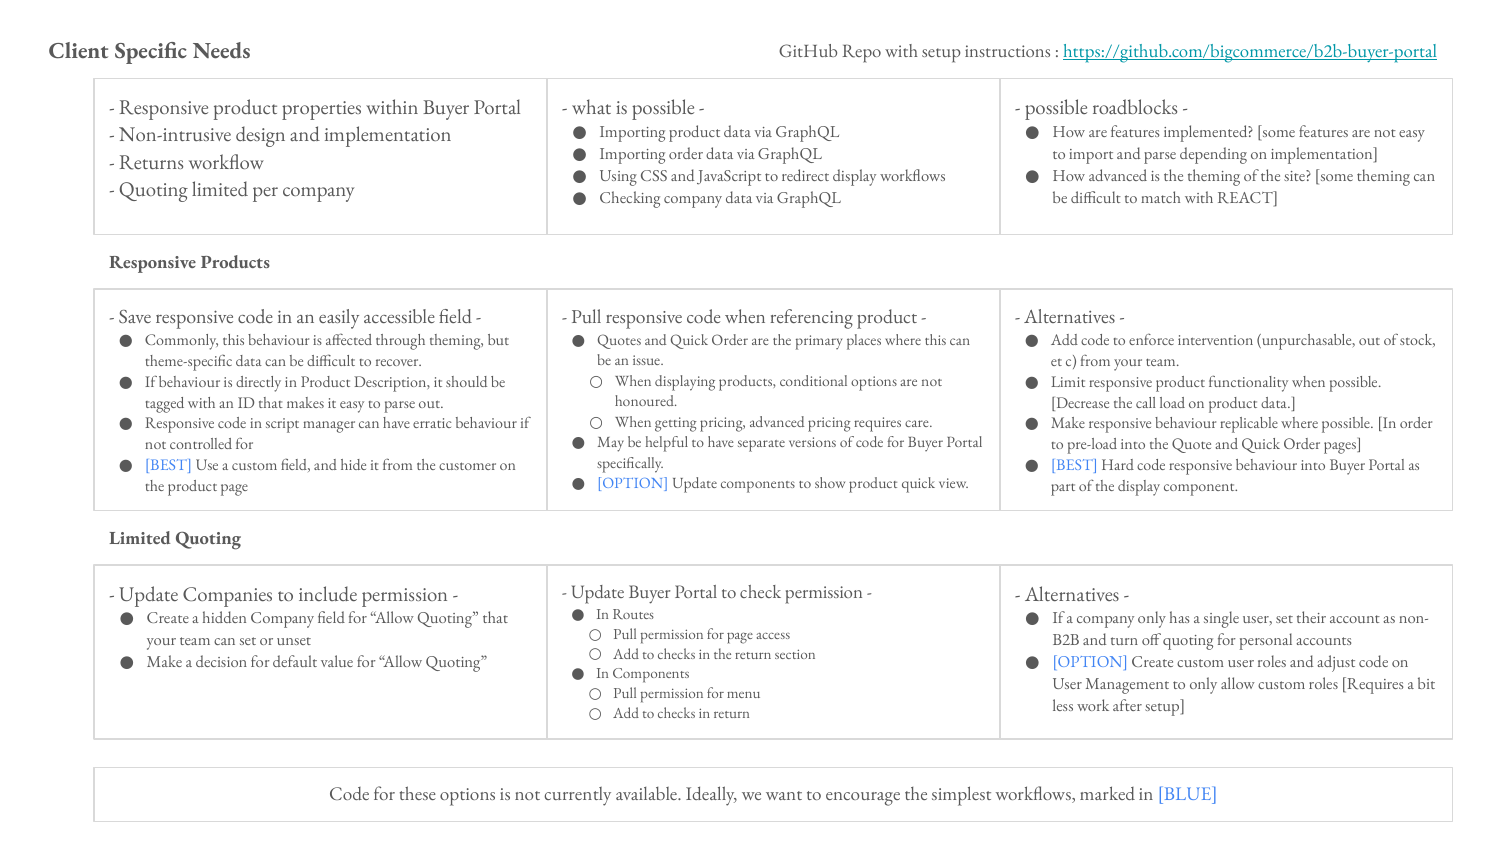

Client Specific Needs
GitHub Repo with setup instructions : https://github.com/bigcommerce/b2b-buyer-portal
- Responsive product properties within Buyer Portal
- Non-intrusive design and implementation
- Returns workflow
- Quoting limited per company
- what is possible -
Importing product data via GraphQL
Importing order data via GraphQL
Using CSS and JavaScript to redirect display workflows
Checking company data via GraphQL
- possible roadblocks -
How are features implemented? [some features are not easy to import and parse depending on implementation]
How advanced is the theming of the site? [some theming can be difficult to match with REACT]
Responsive Products
- Save responsive code in an easily accessible field -
Commonly, this behaviour is affected through theming, but theme-specific data can be difficult to recover.
If behaviour is directly in Product Description, it should be tagged with an ID that makes it easy to parse out.
Responsive code in script manager can have erratic behaviour if not controlled for
[BEST] Use a custom field, and hide it from the customer on the product page
- Pull responsive code when referencing product -
Quotes and Quick Order are the primary places where this can be an issue.
When displaying products, conditional options are not honoured.
When getting pricing, advanced pricing requires care.
May be helpful to have separate versions of code for Buyer Portal specifically.
[OPTION] Update components to show product quick view.
- Alternatives -
Add code to enforce intervention (unpurchasable, out of stock, et c) from your team.
Limit responsive product functionality when possible. [Decrease the call load on product data.]
Make responsive behaviour replicable where possible. [In order to pre-load into the Quote and Quick Order pages]
[BEST] Hard code responsive behaviour into Buyer Portal as part of the display component.
Limited Quoting
- Update Companies to include permission -
Create a hidden Company field for “Allow Quoting” that your team can set or unset
Make a decision for default value for “Allow Quoting”
- Update Buyer Portal to check permission -
In Routes
Pull permission for page access
Add to checks in the return section
In Components
Pull permission for menu
Add to checks in return
- Alternatives -
If a company only has a single user, set their account as non-B2B and turn off quoting for personal accounts
[OPTION] Create custom user roles and adjust code on User Management to only allow custom roles [Requires a bit less work after setup]
Code for these options is not currently available. Ideally, we want to encourage the simplest workflows, marked in [BLUE]